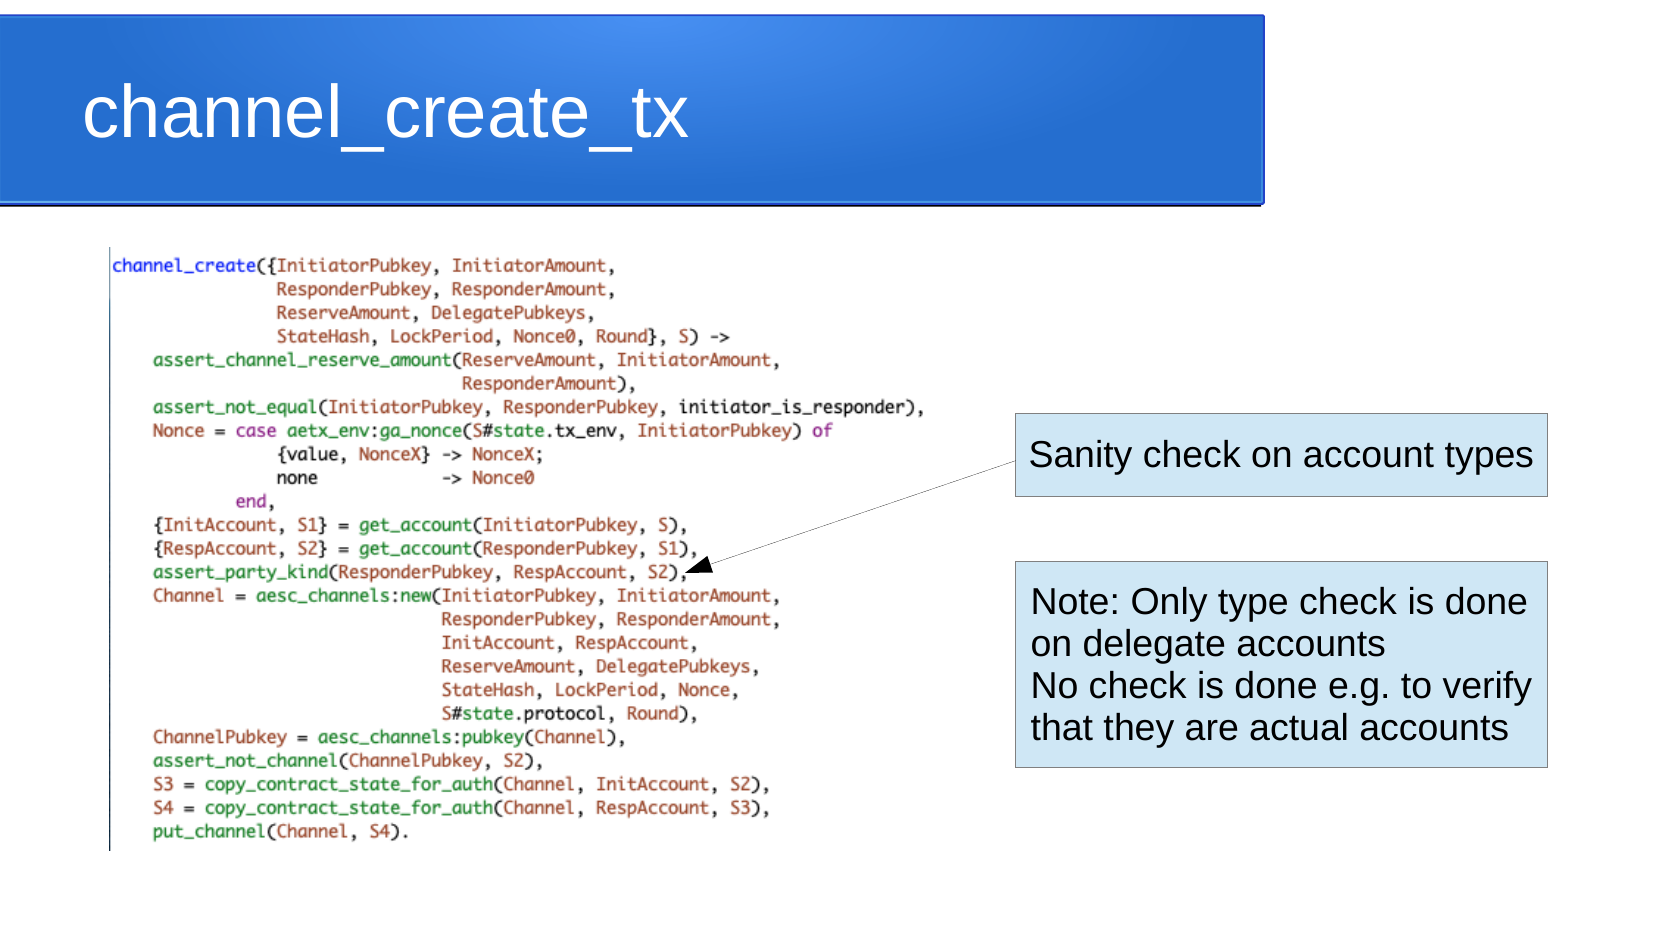

# channel_create_tx
Sanity check on account types
Note: Only type check is done on delegate accounts
No check is done e.g. to verify that they are actual accounts